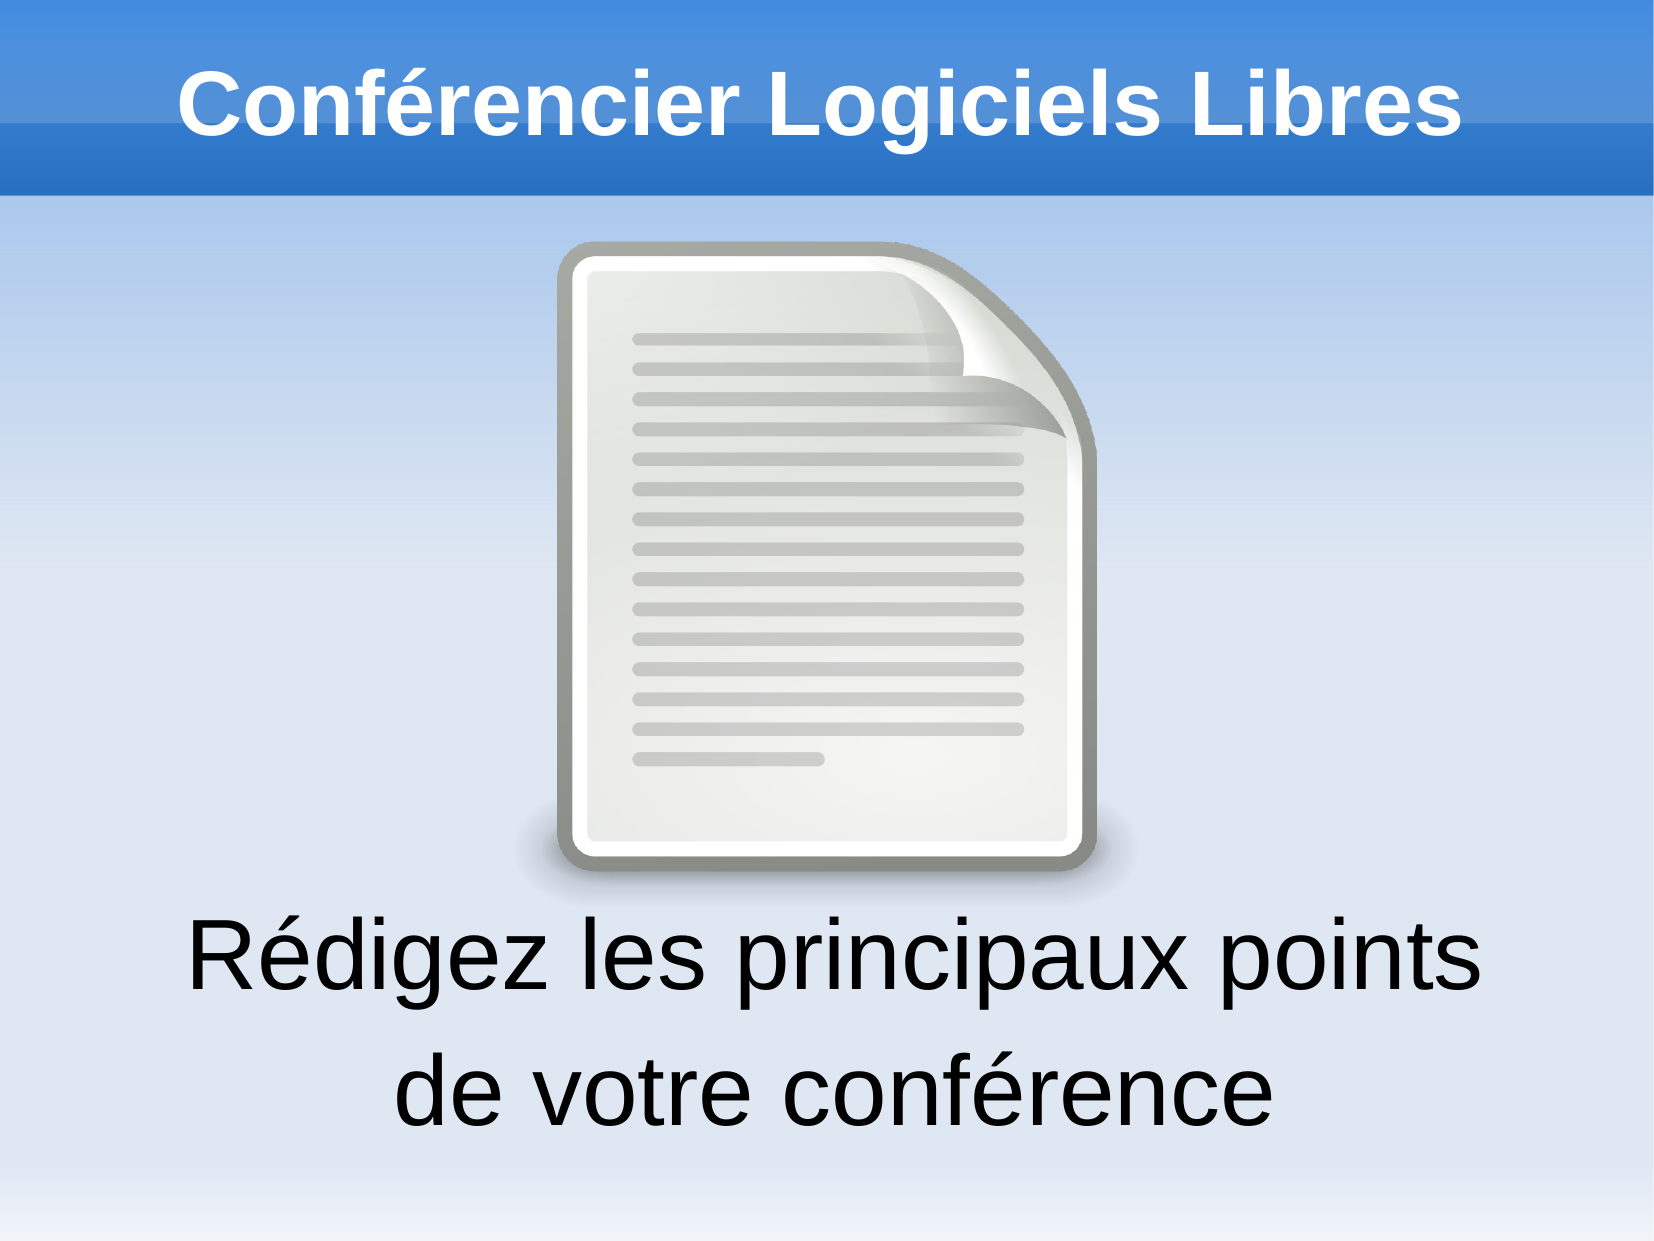

# Conférencier Logiciels Libres
Rédigez les principaux points
de votre conférence